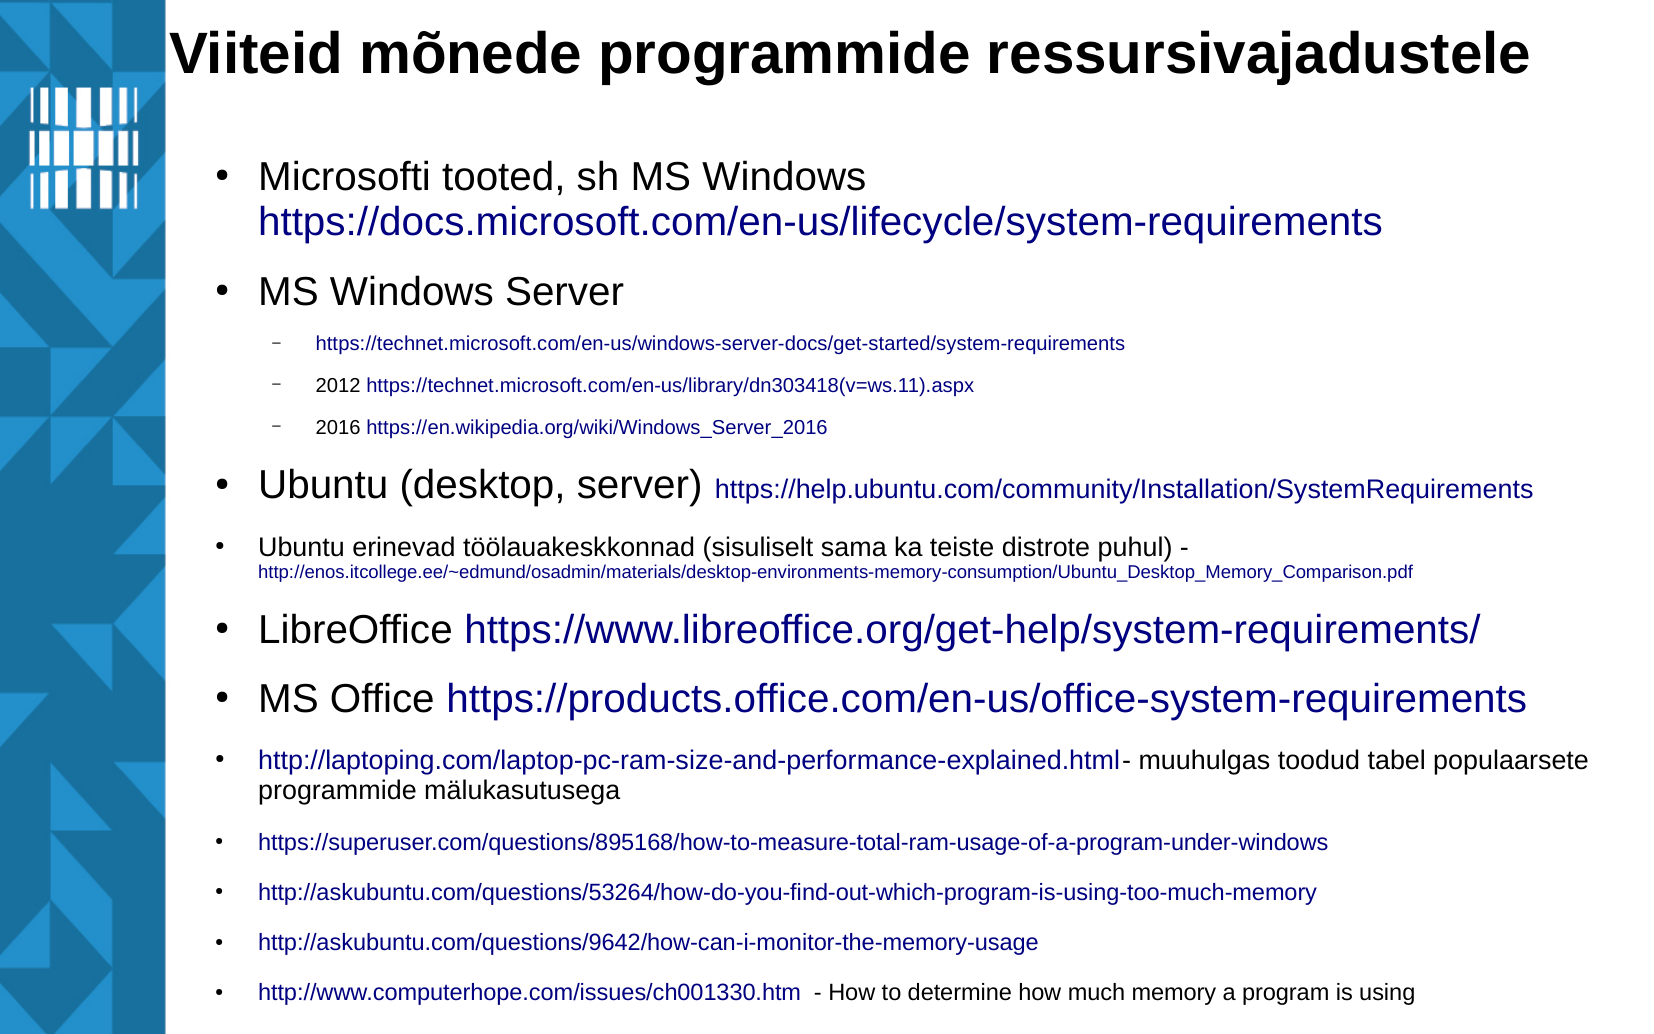

# Viiteid mõnede programmide ressursivajadustele
Microsofti tooted, sh MS Windows https://docs.microsoft.com/en-us/lifecycle/system-requirements
MS Windows Server
https://technet.microsoft.com/en-us/windows-server-docs/get-started/system-requirements
2012 https://technet.microsoft.com/en-us/library/dn303418(v=ws.11).aspx
2016 https://en.wikipedia.org/wiki/Windows_Server_2016
Ubuntu (desktop, server) https://help.ubuntu.com/community/Installation/SystemRequirements
Ubuntu erinevad töölauakeskkonnad (sisuliselt sama ka teiste distrote puhul) - http://enos.itcollege.ee/~edmund/osadmin/materials/desktop-environments-memory-consumption/Ubuntu_Desktop_Memory_Comparison.pdf
LibreOffice https://www.libreoffice.org/get-help/system-requirements/
MS Office https://products.office.com/en-us/office-system-requirements
http://laptoping.com/laptop-pc-ram-size-and-performance-explained.html- muuhulgas toodud tabel populaarsete programmide mälukasutusega
https://superuser.com/questions/895168/how-to-measure-total-ram-usage-of-a-program-under-windows
http://askubuntu.com/questions/53264/how-do-you-find-out-which-program-is-using-too-much-memory
http://askubuntu.com/questions/9642/how-can-i-monitor-the-memory-usage
http://www.computerhope.com/issues/ch001330.htm - How to determine how much memory a program is using